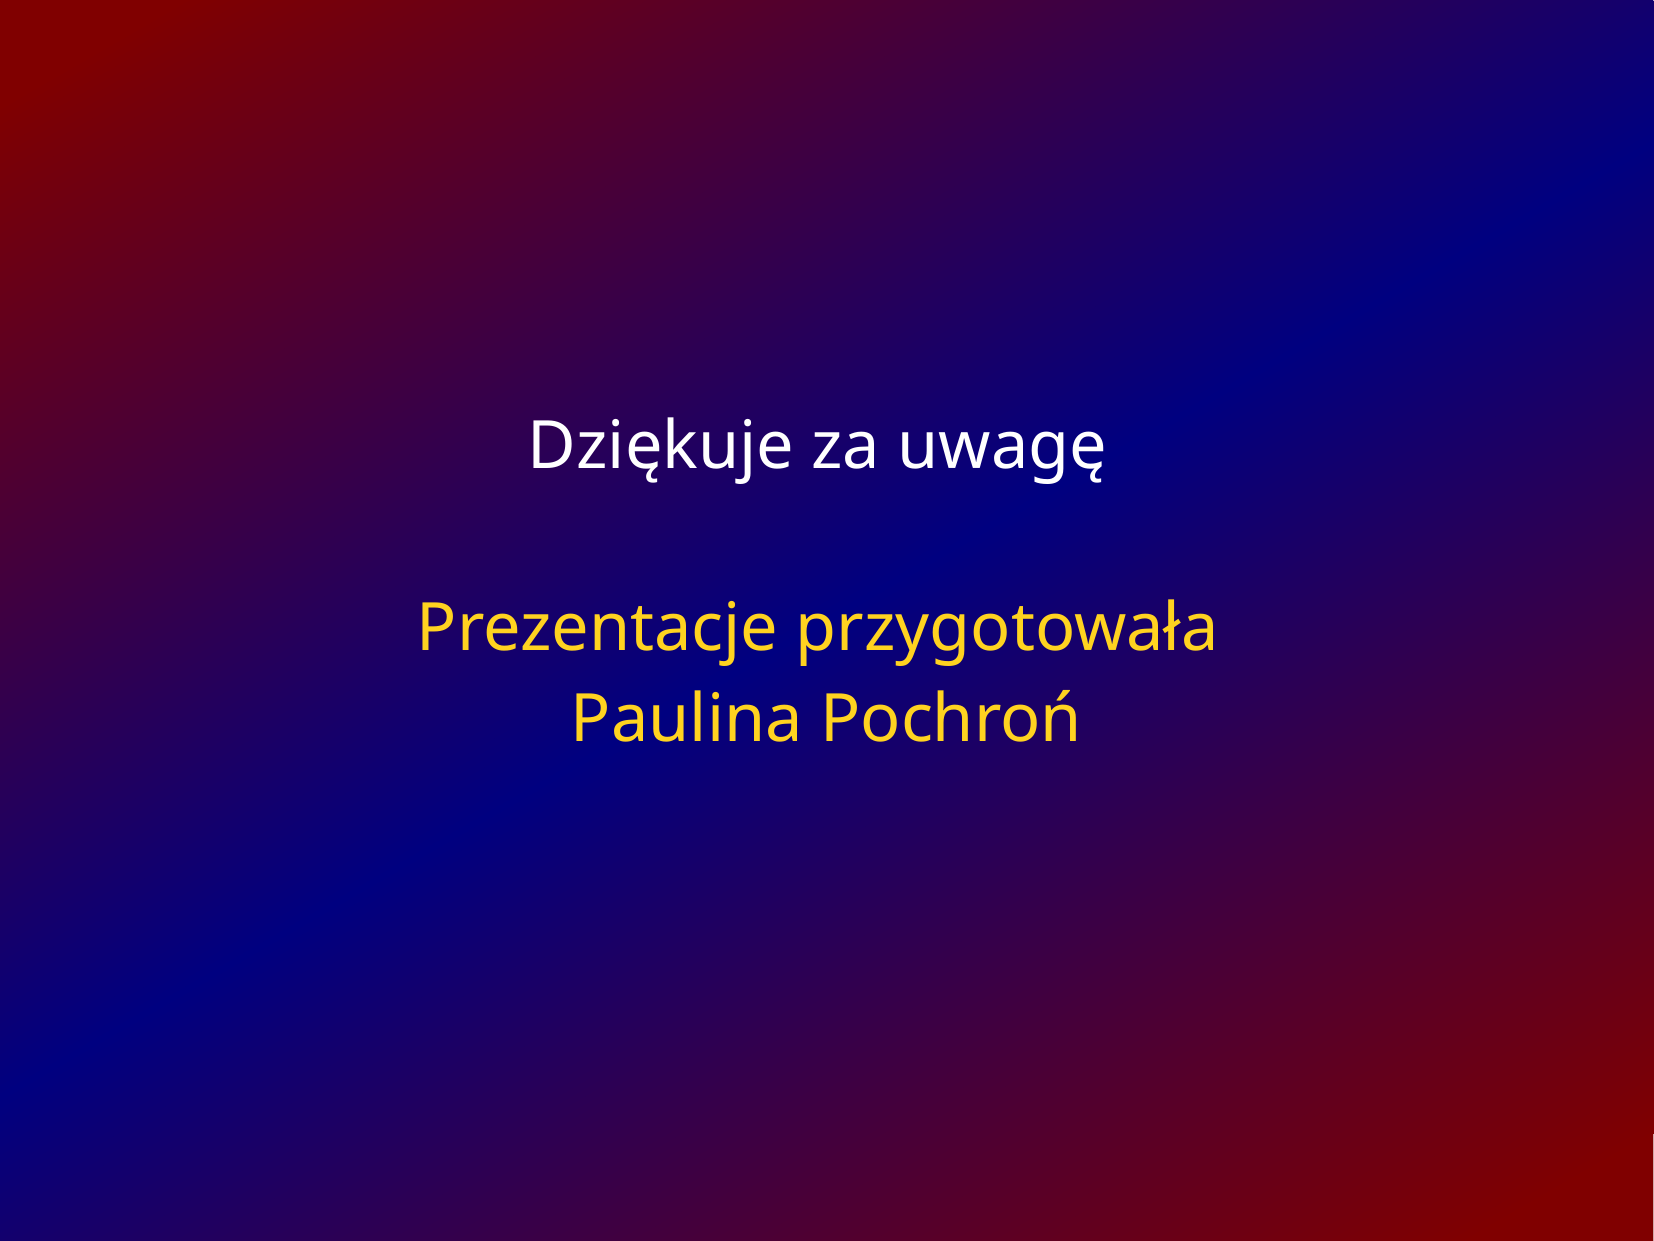

# Dziękuje za uwagę
Prezentacje przygotowała
Paulina Pochroń